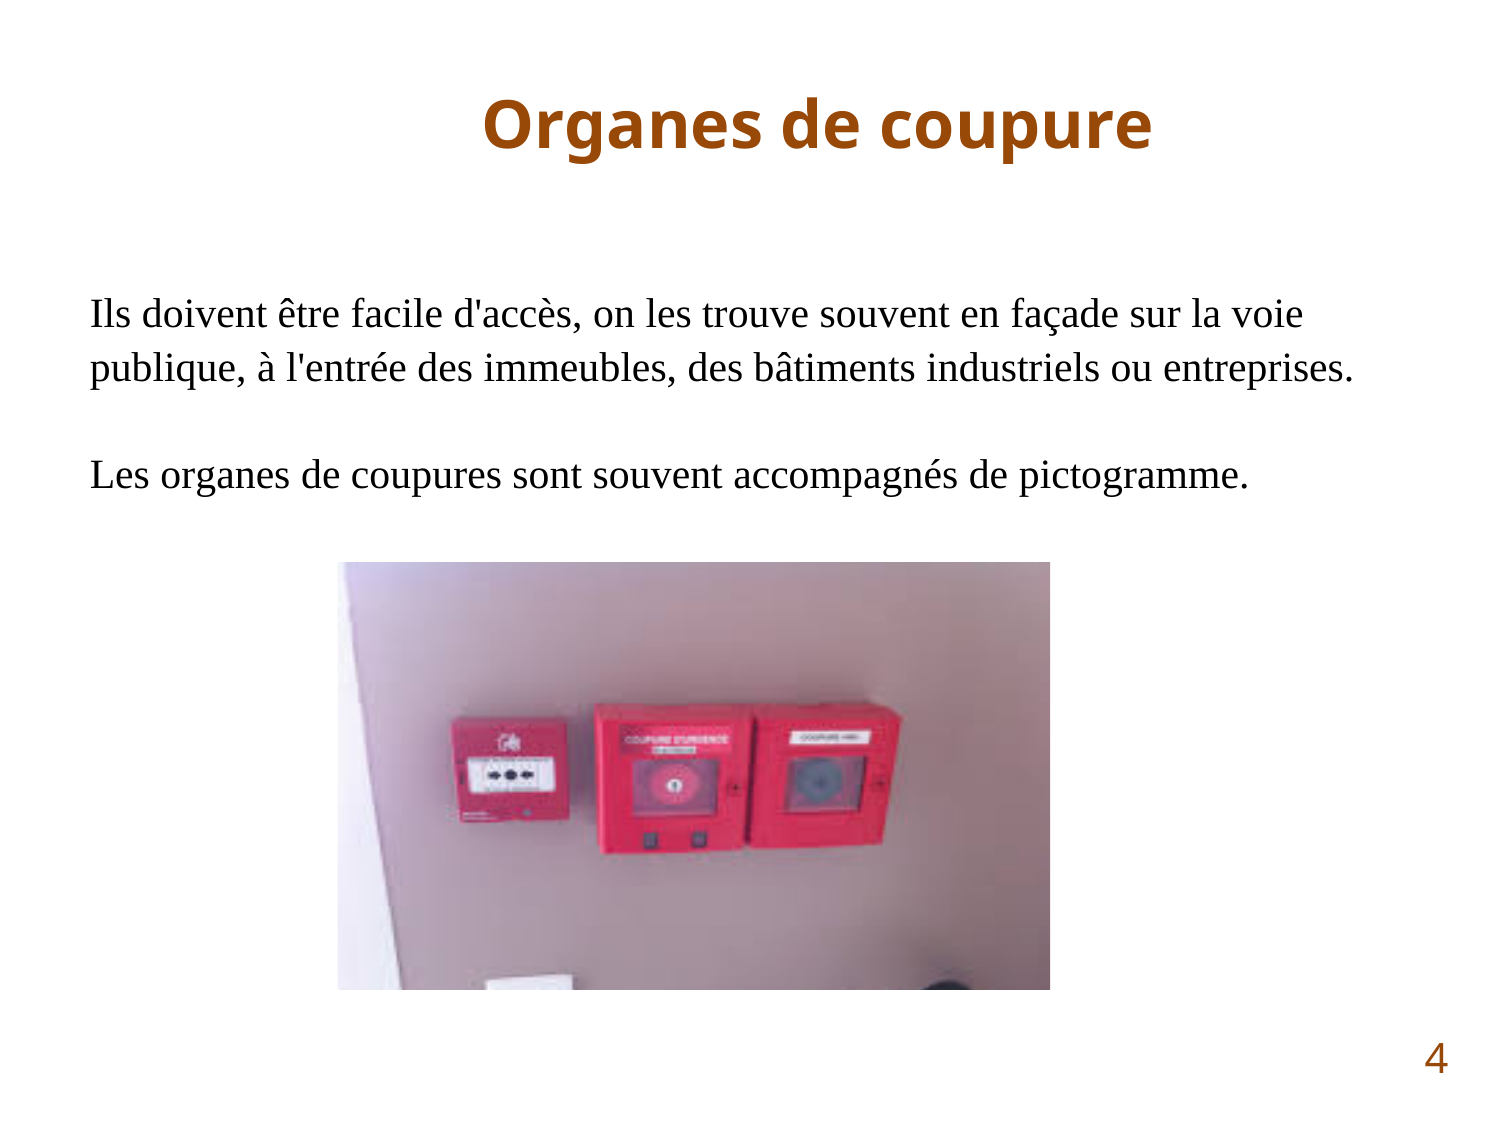

# Organes de coupure
Ils doivent être facile d'accès, on les trouve souvent en façade sur la voie publique, à l'entrée des immeubles, des bâtiments industriels ou entreprises.
Les organes de coupures sont souvent accompagnés de pictogramme.